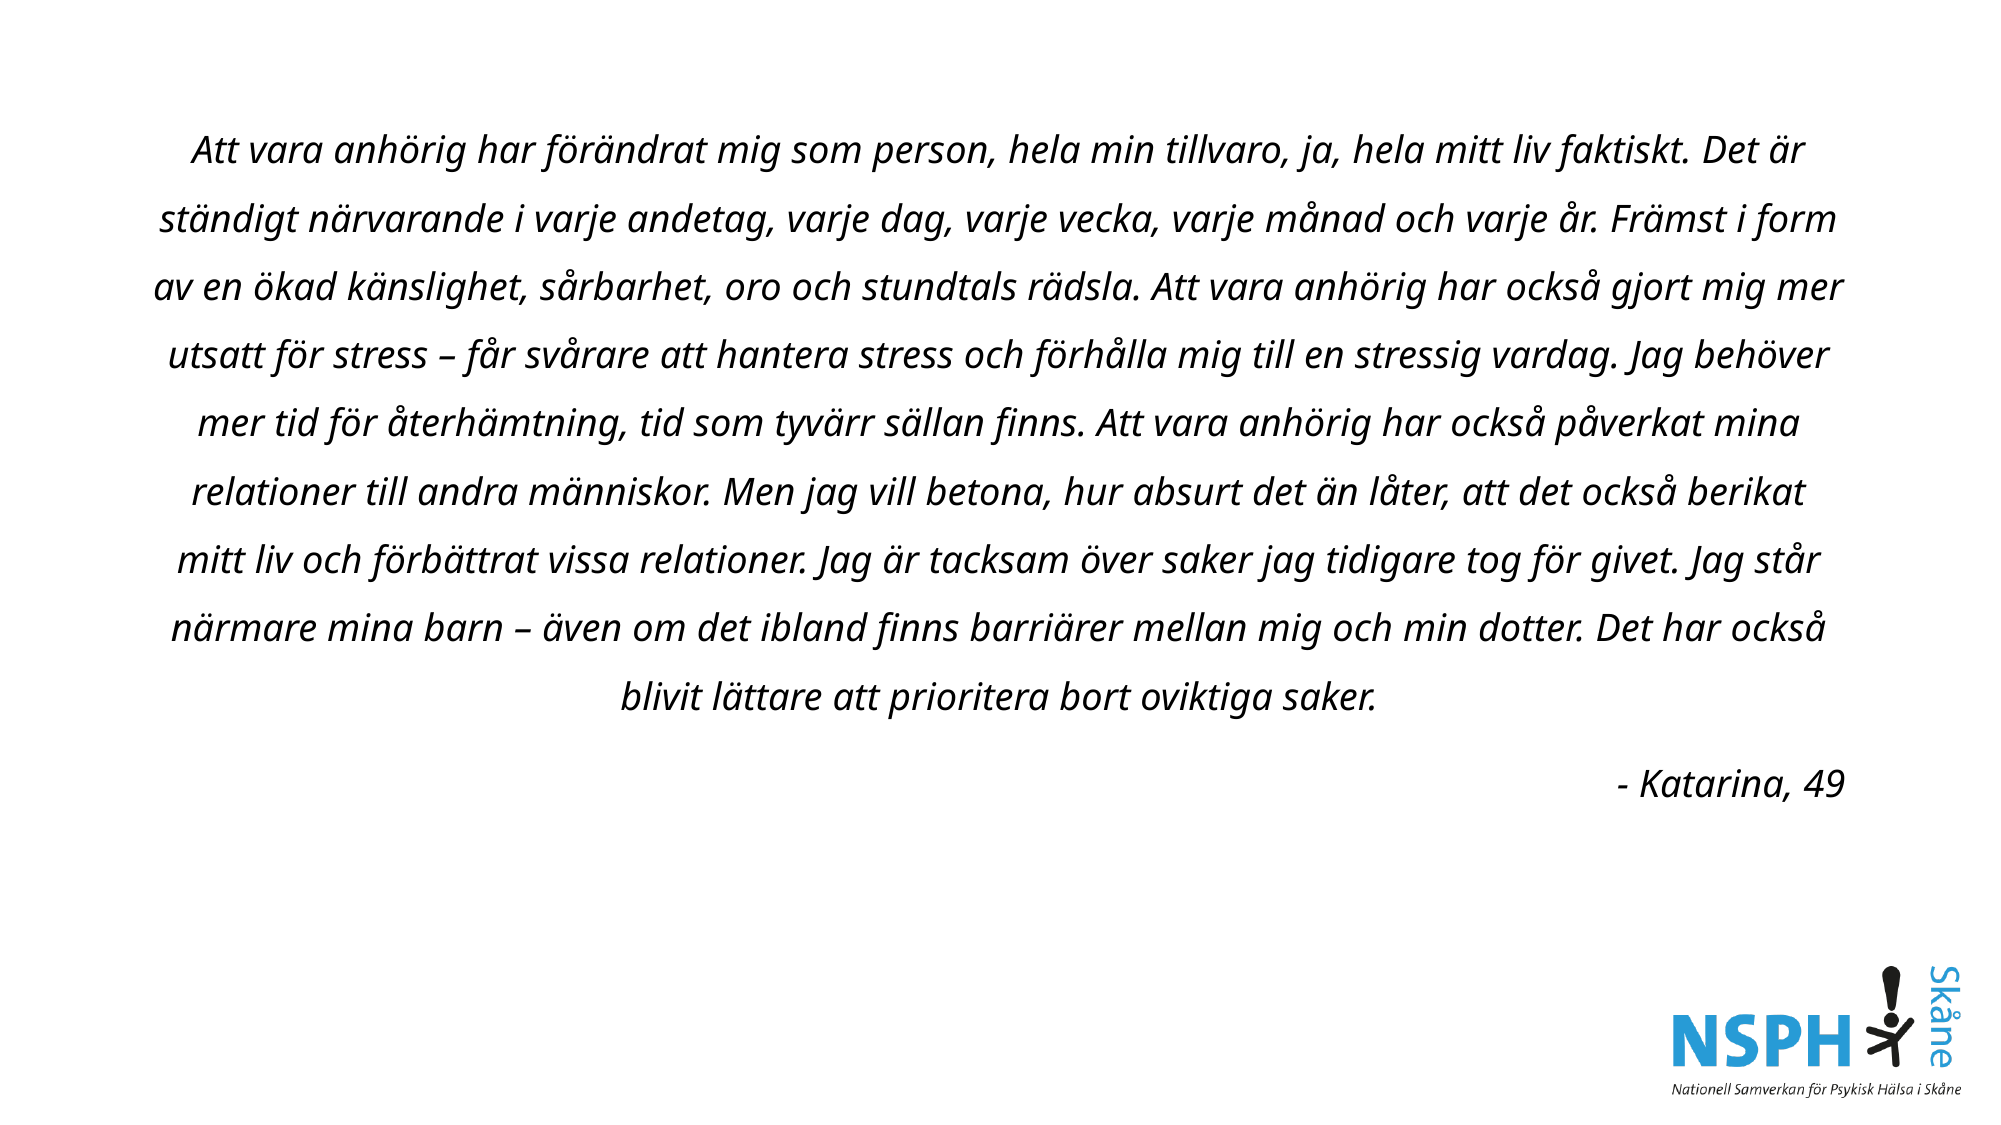

# Att vara anhörig har förändrat mig som person, hela min tillvaro, ja, hela mitt liv faktiskt. Det är ständigt närvarande i varje andetag, varje dag, varje vecka, varje månad och varje år. Främst i form av en ökad känslighet, sårbarhet, oro och stundtals rädsla. Att vara anhörig har också gjort mig mer utsatt för stress – får svårare att hantera stress och förhålla mig till en stressig vardag. Jag behöver mer tid för återhämtning, tid som tyvärr sällan finns. Att vara anhörig har också påverkat mina relationer till andra människor. Men jag vill betona, hur absurt det än låter, att det också berikat mitt liv och förbättrat vissa relationer. Jag är tacksam över saker jag tidigare tog för givet. Jag står närmare mina barn – även om det ibland finns barriärer mellan mig och min dotter. Det har också blivit lättare att prioritera bort oviktiga saker.
- Katarina, 49